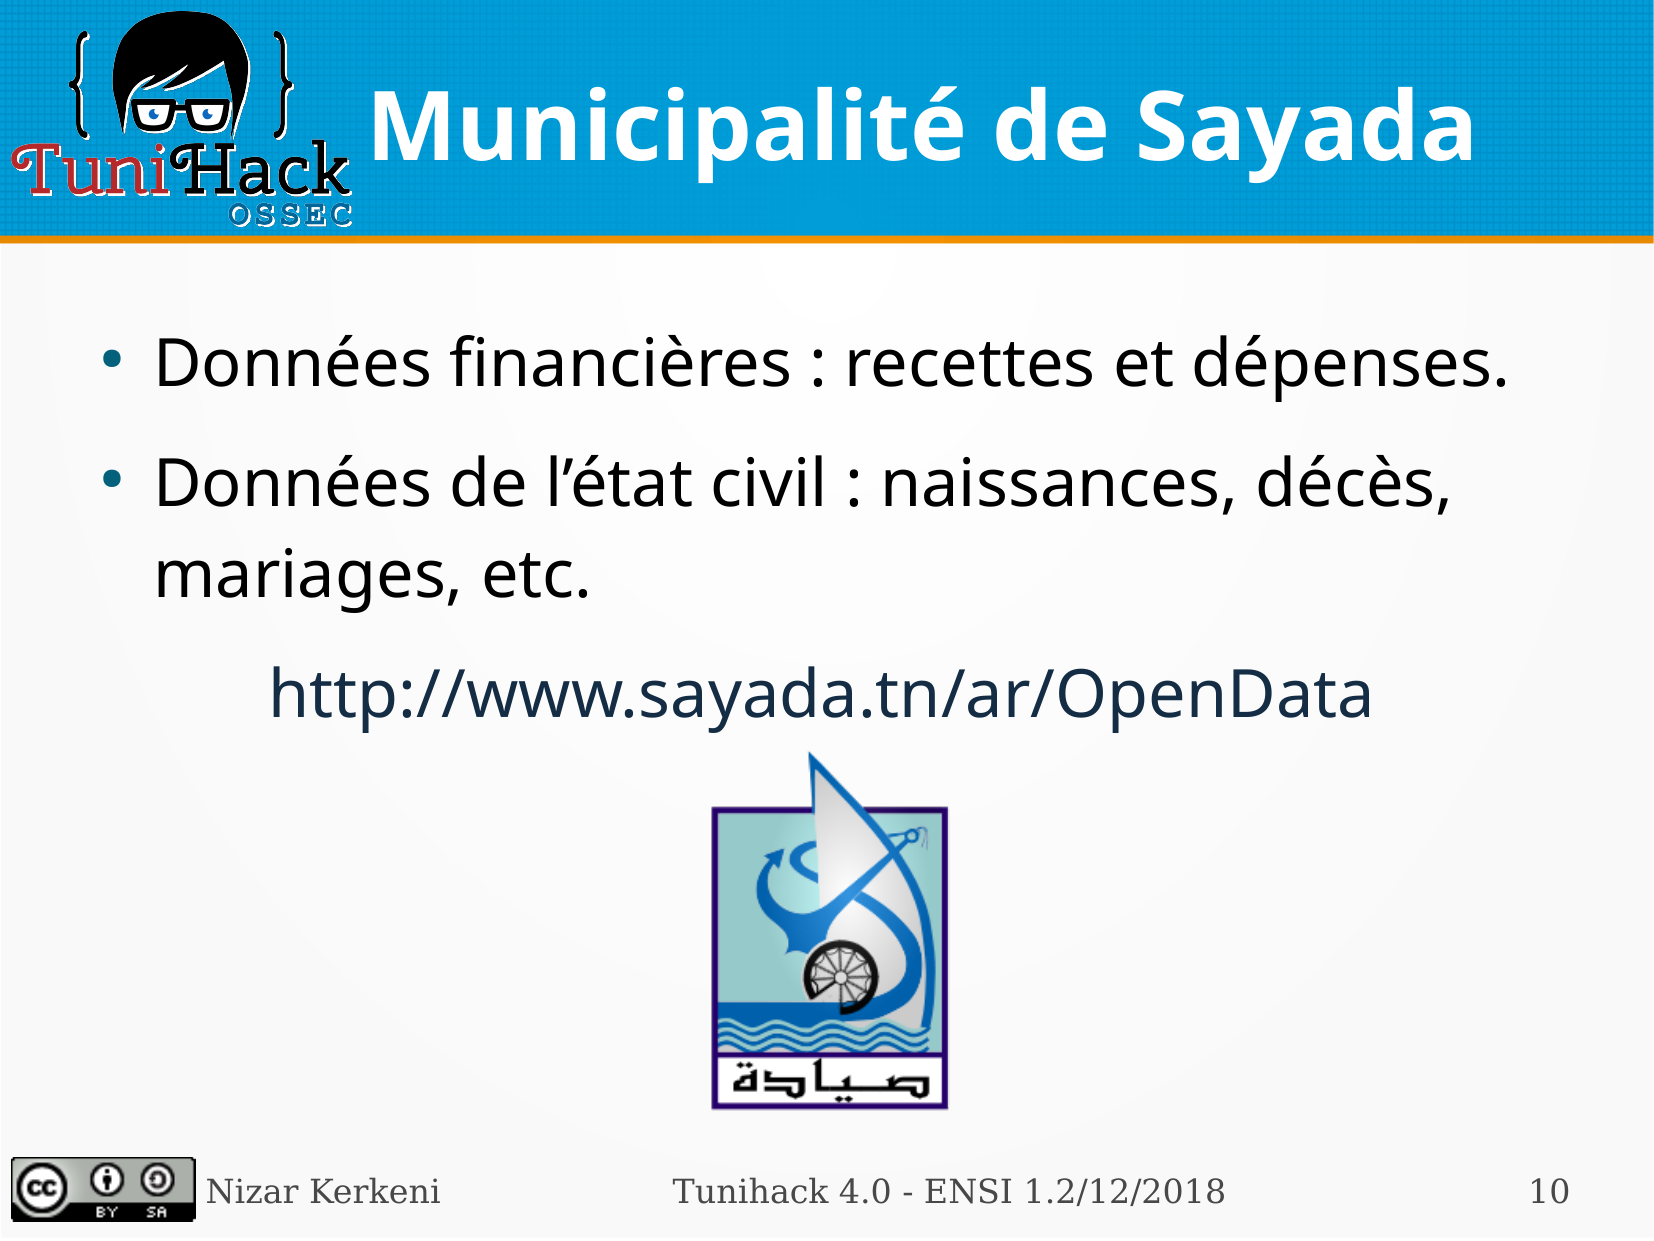

# Municipalité de Sayada
Données financières : recettes et dépenses.
Données de l’état civil : naissances, décès, mariages, etc.
http://www.sayada.tn/ar/OpenData
 Nizar Kerkeni
Tunihack 4.0 - ENSI 1.2/12/2018
10